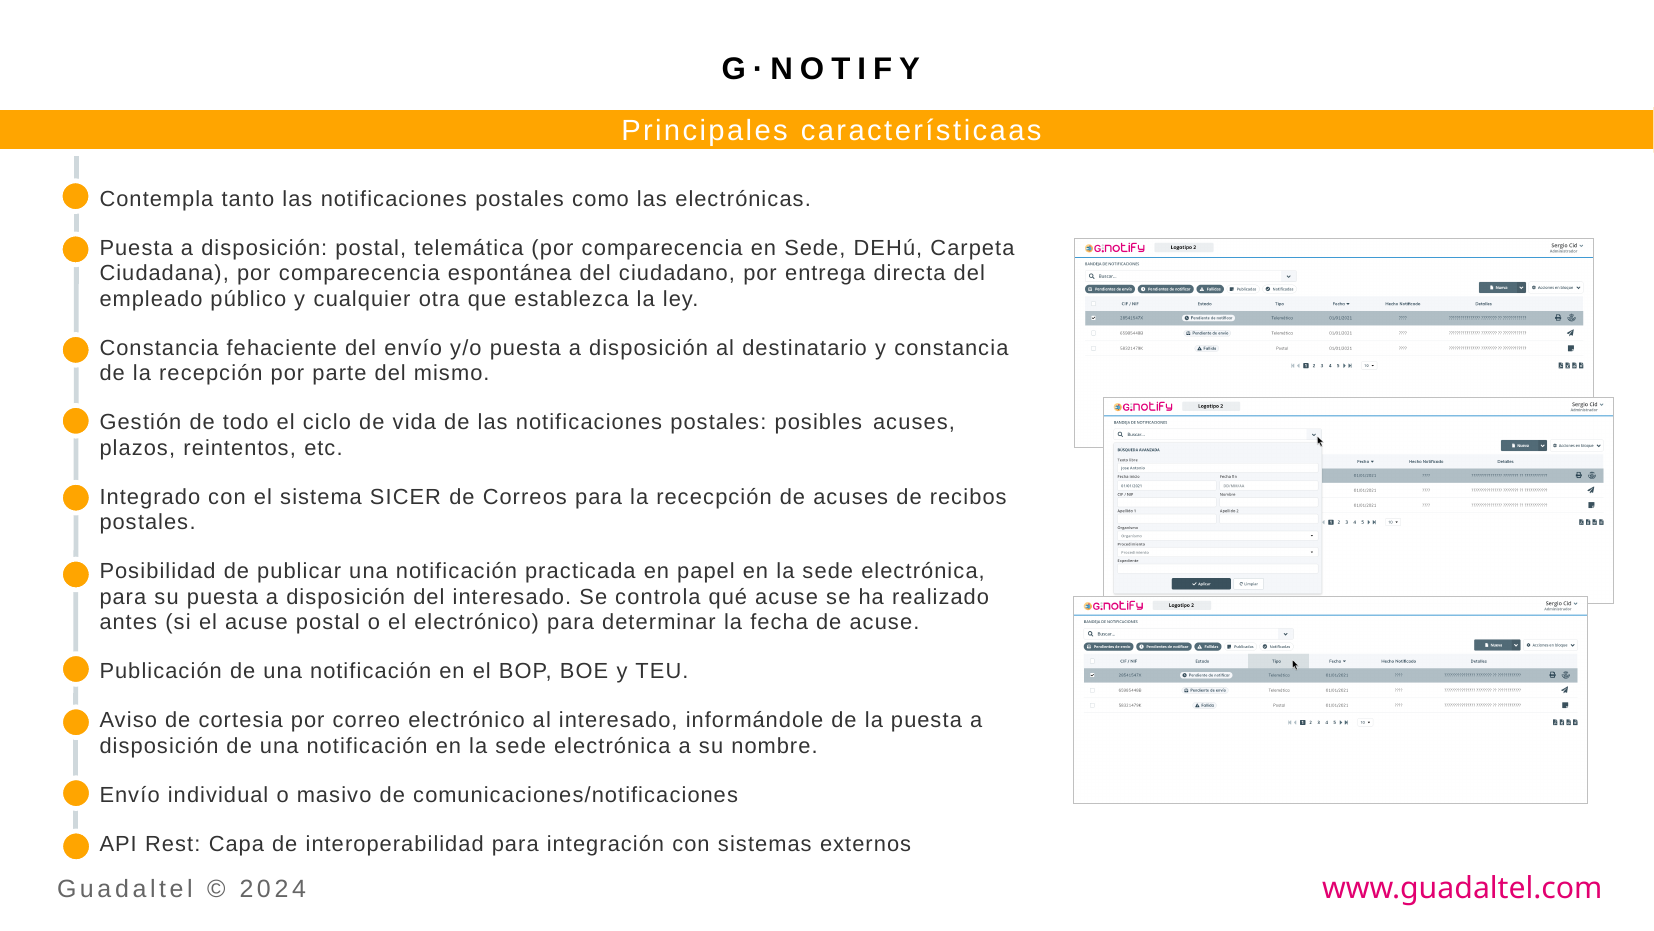

G·NOTIFY
Principales característicaas
Contempla tanto las notificaciones postales como las electrónicas.
Puesta a disposición: postal, telemática (por comparecencia en Sede, DEHú, Carpeta Ciudadana), por comparecencia espontánea del ciudadano, por entrega directa del empleado público y cualquier otra que establezca la ley.
Constancia fehaciente del envío y/o puesta a disposición al destinatario y constancia de la recepción por parte del mismo.
Gestión de todo el ciclo de vida de las notificaciones postales: posibles acuses, plazos, reintentos, etc.
Integrado con el sistema SICER de Correos para la rececpción de acuses de recibos postales.
Posibilidad de publicar una notificación practicada en papel en la sede electrónica, para su puesta a disposición del interesado. Se controla qué acuse se ha realizado antes (si el acuse postal o el electrónico) para determinar la fecha de acuse.
Publicación de una notificación en el BOP, BOE y TEU.
Aviso de cortesia por correo electrónico al interesado, informándole de la puesta a disposición de una notificación en la sede electrónica a su nombre.
Envío individual o masivo de comunicaciones/notificaciones
API Rest: Capa de interoperabilidad para integración con sistemas externos
www.guadaltel.com
Guadaltel © 2024